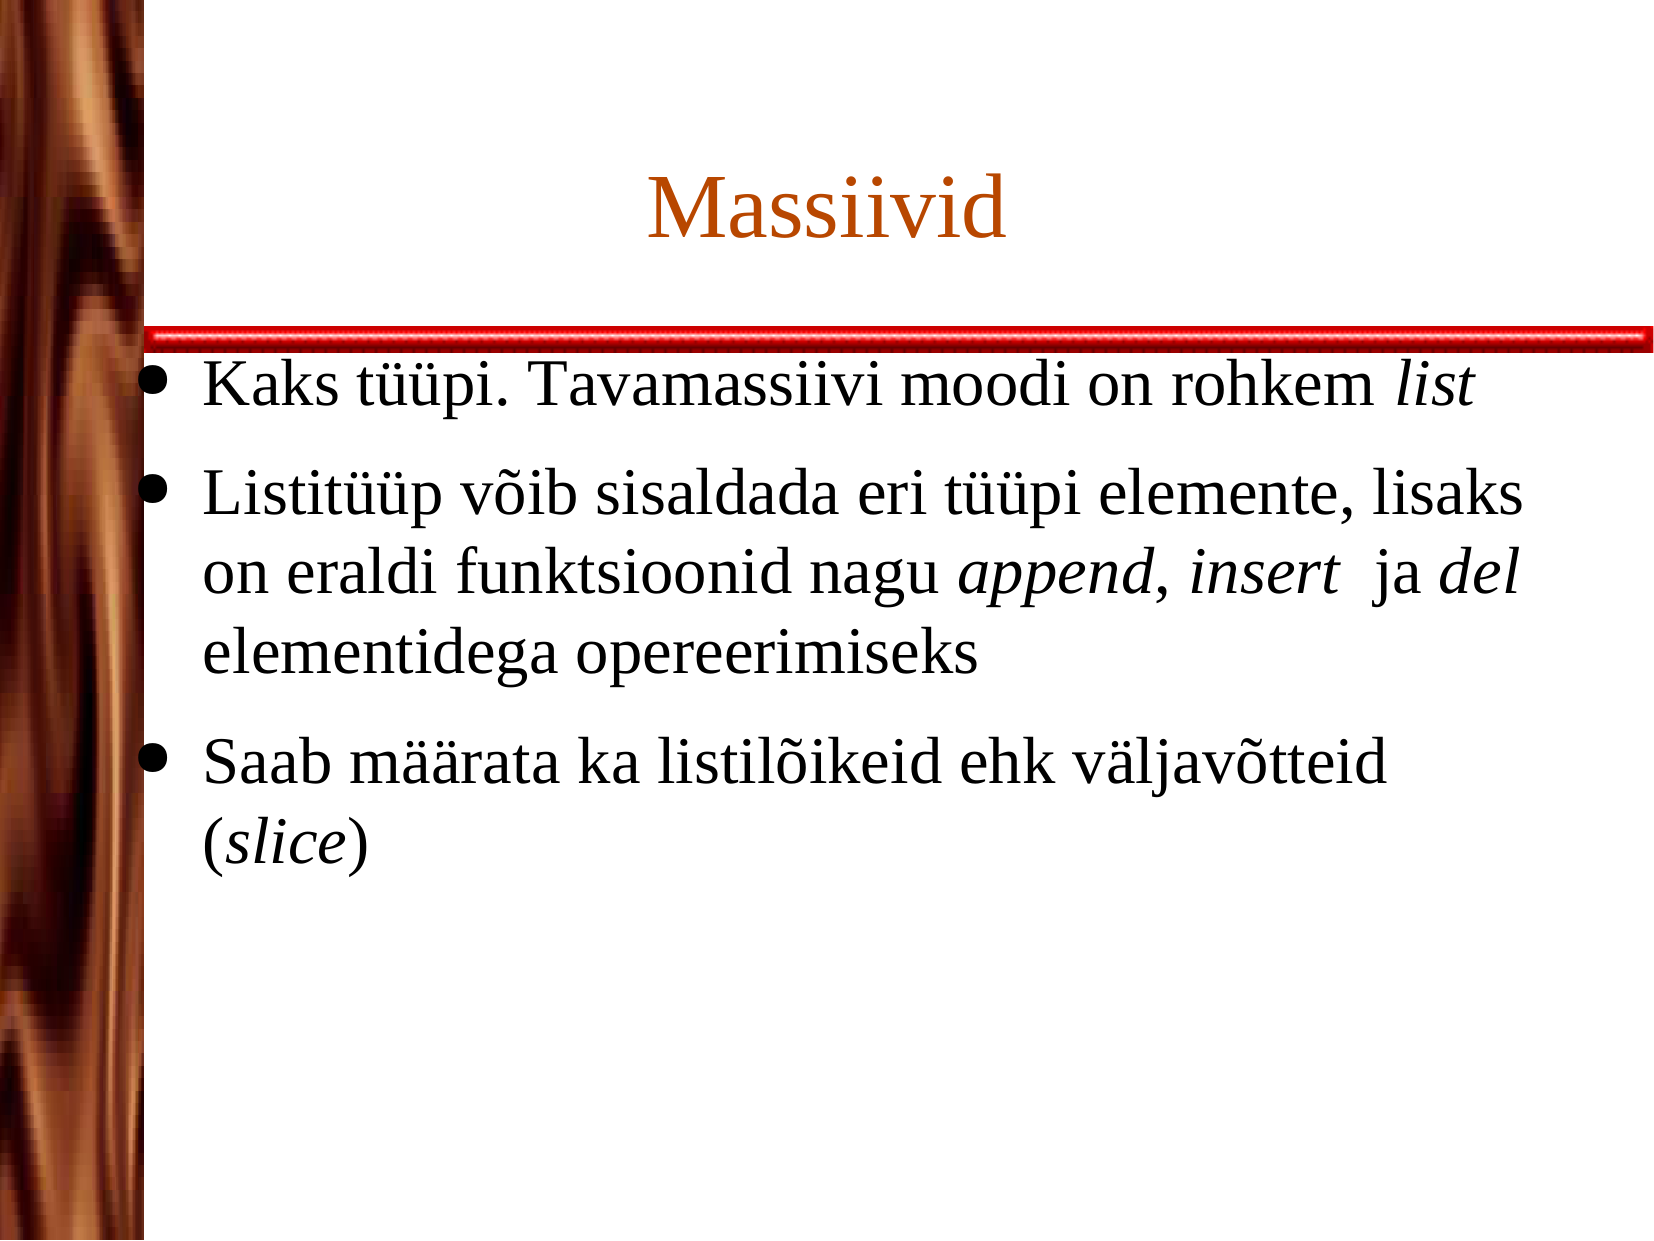

# Massiivid
Kaks tüüpi. Tavamassiivi moodi on rohkem list
Listitüüp võib sisaldada eri tüüpi elemente, lisaks on eraldi funktsioonid nagu append, insert ja del elementidega opereerimiseks
Saab määrata ka listilõikeid ehk väljavõtteid (slice)